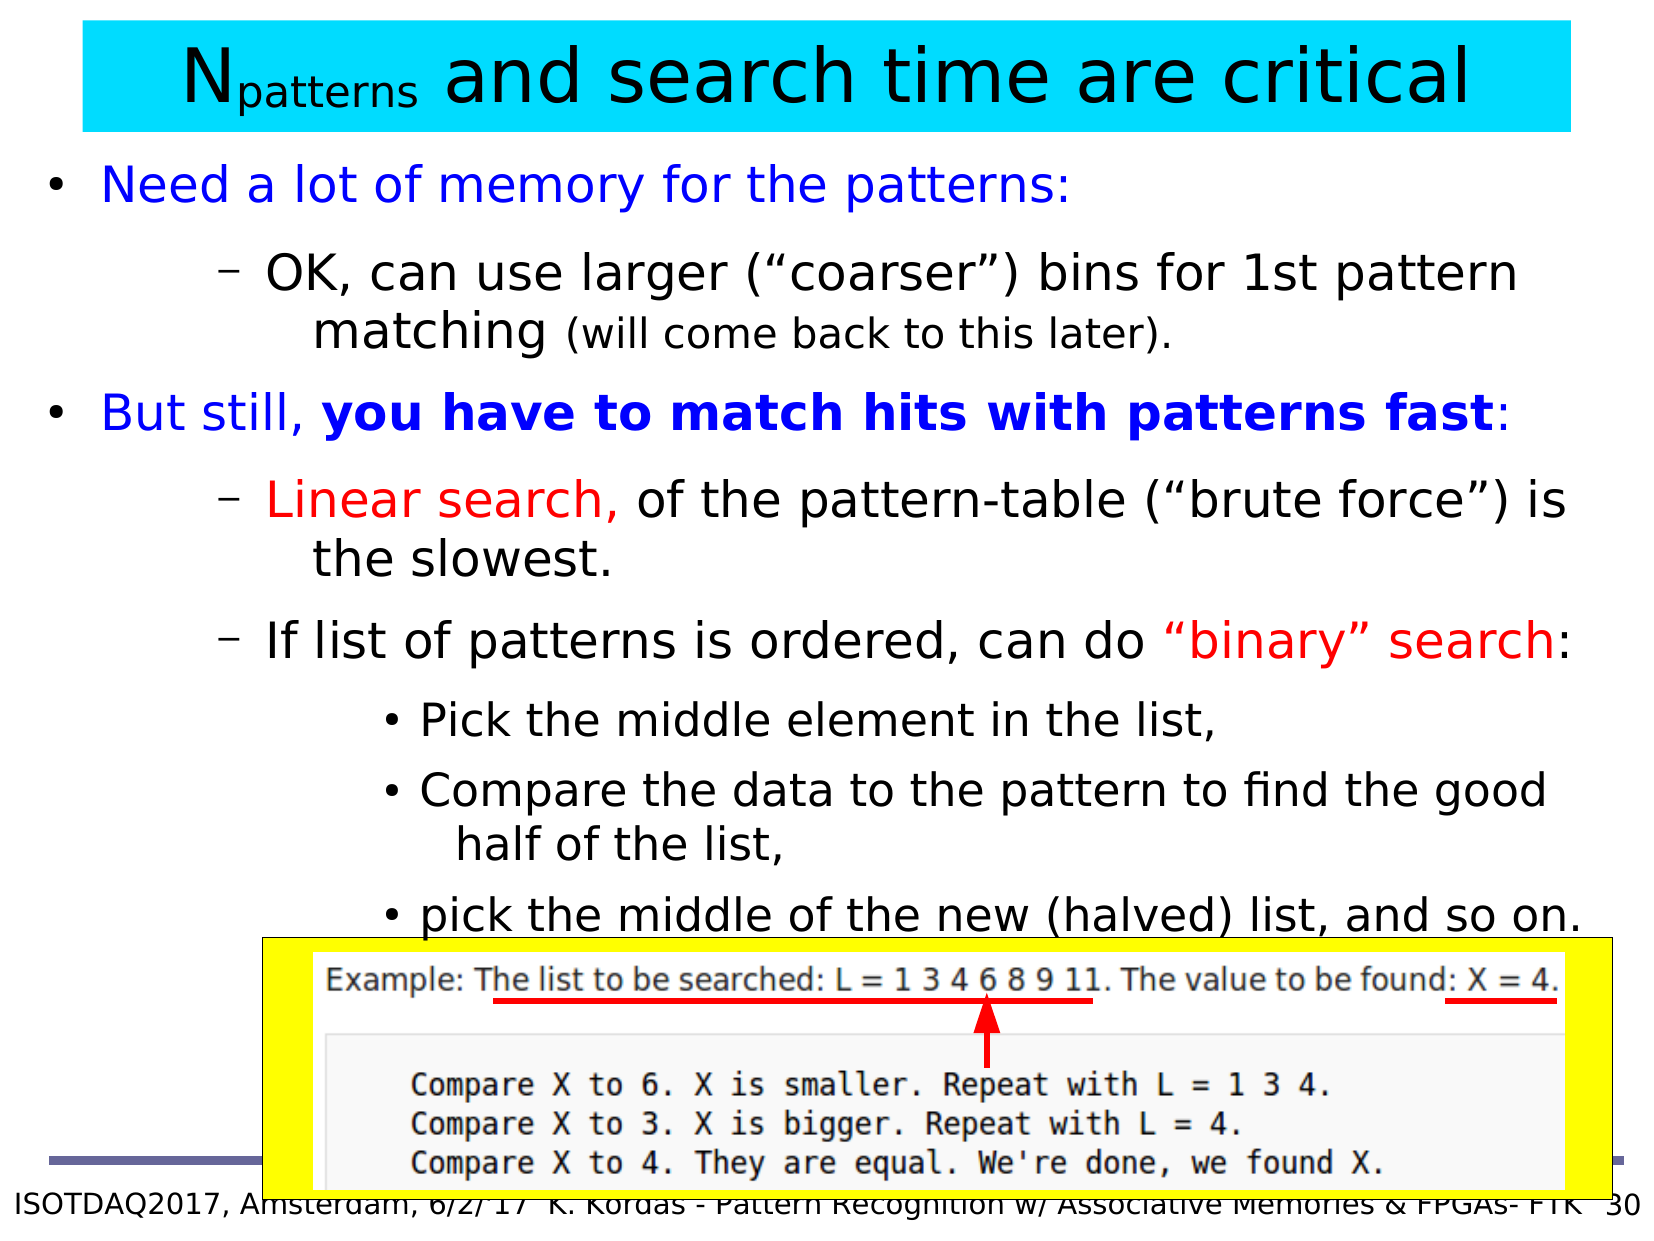

# Npatterns and search time are critical
Need a lot of memory for the patterns:
OK, can use larger (“coarser”) bins for 1st pattern matching (will come back to this later).
But still, you have to match hits with patterns fast:
Linear search, of the pattern-table (“brute force”) is the slowest.
If list of patterns is ordered, can do “binary” search:
Pick the middle element in the list,
Compare the data to the pattern to find the good half of the list,
pick the middle of the new (halved) list, and so on.
ISOTDAQ2017, Amsterdam, 6/2/'17
K. Kordas - Pattern Recognition w/ Associative Memories & FPGAs- FTK
30